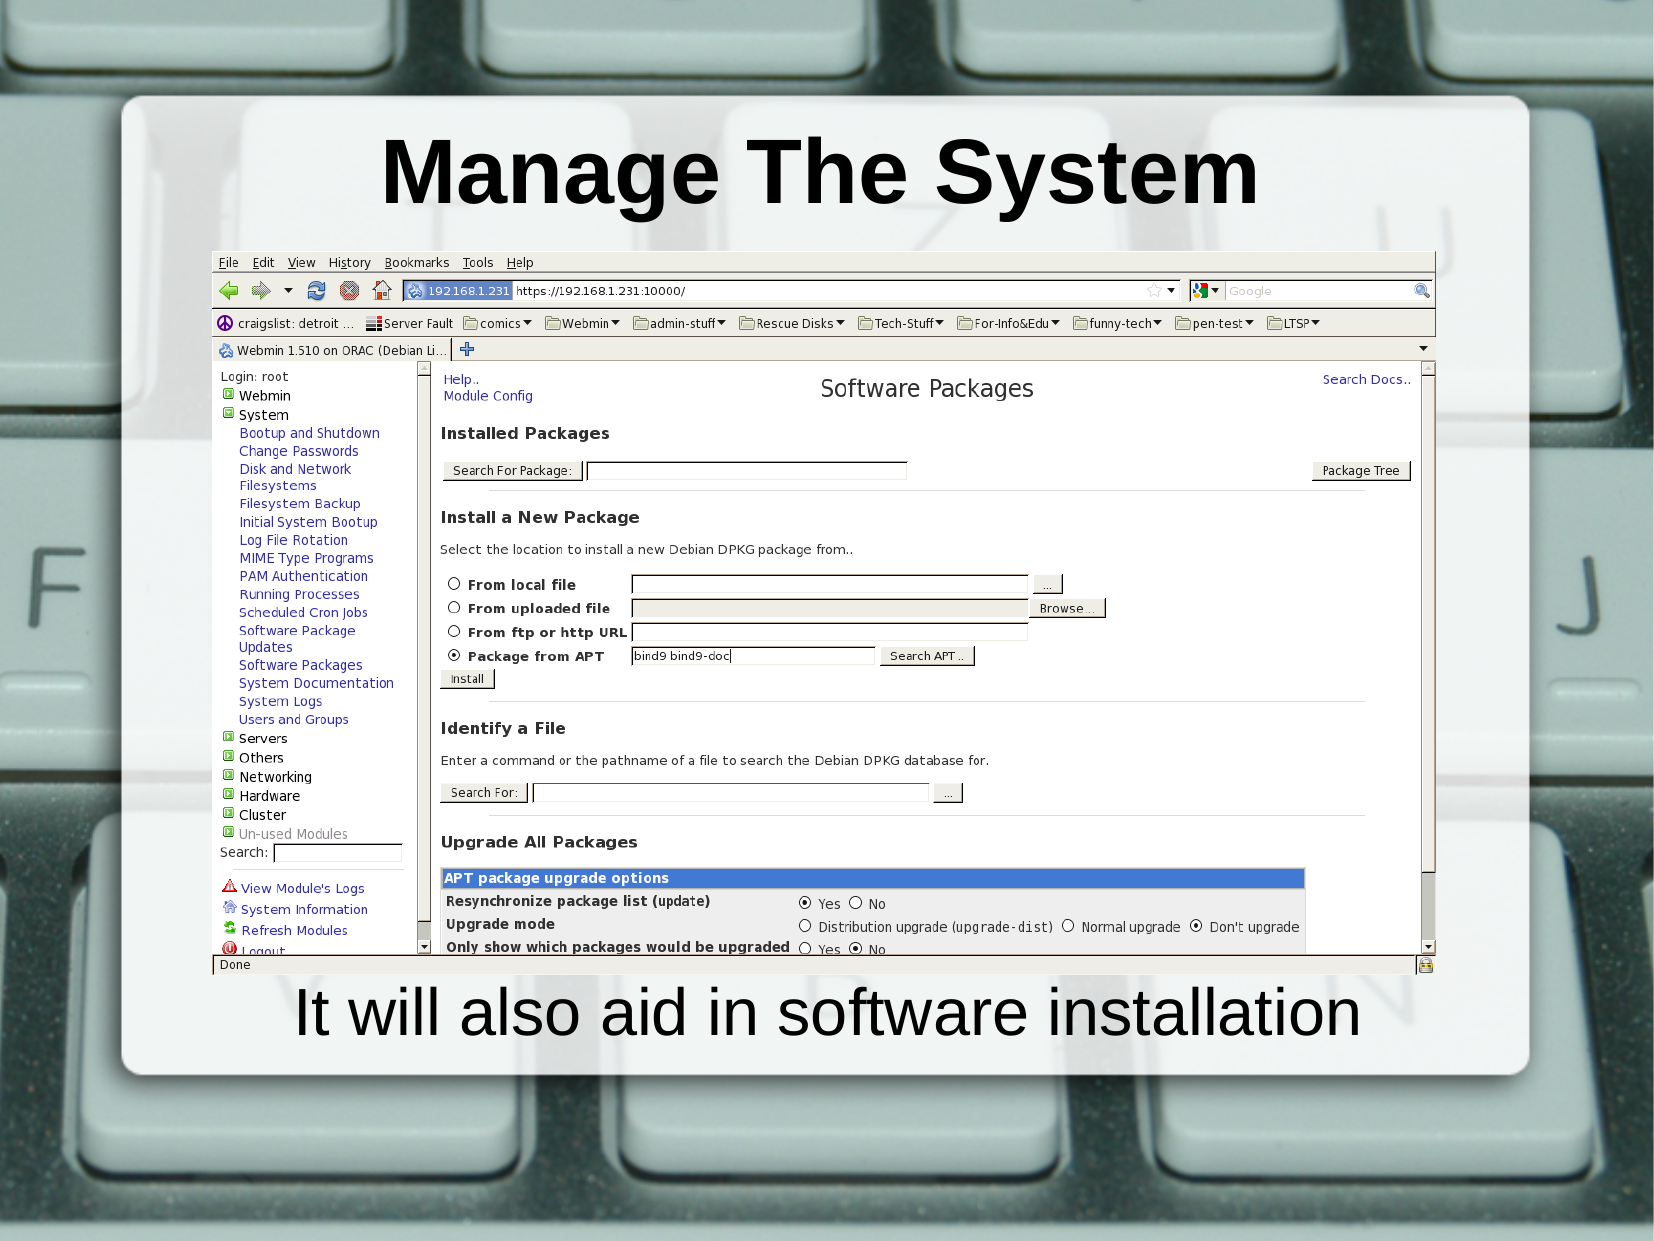

# Manage The System
It will also aid in software installation